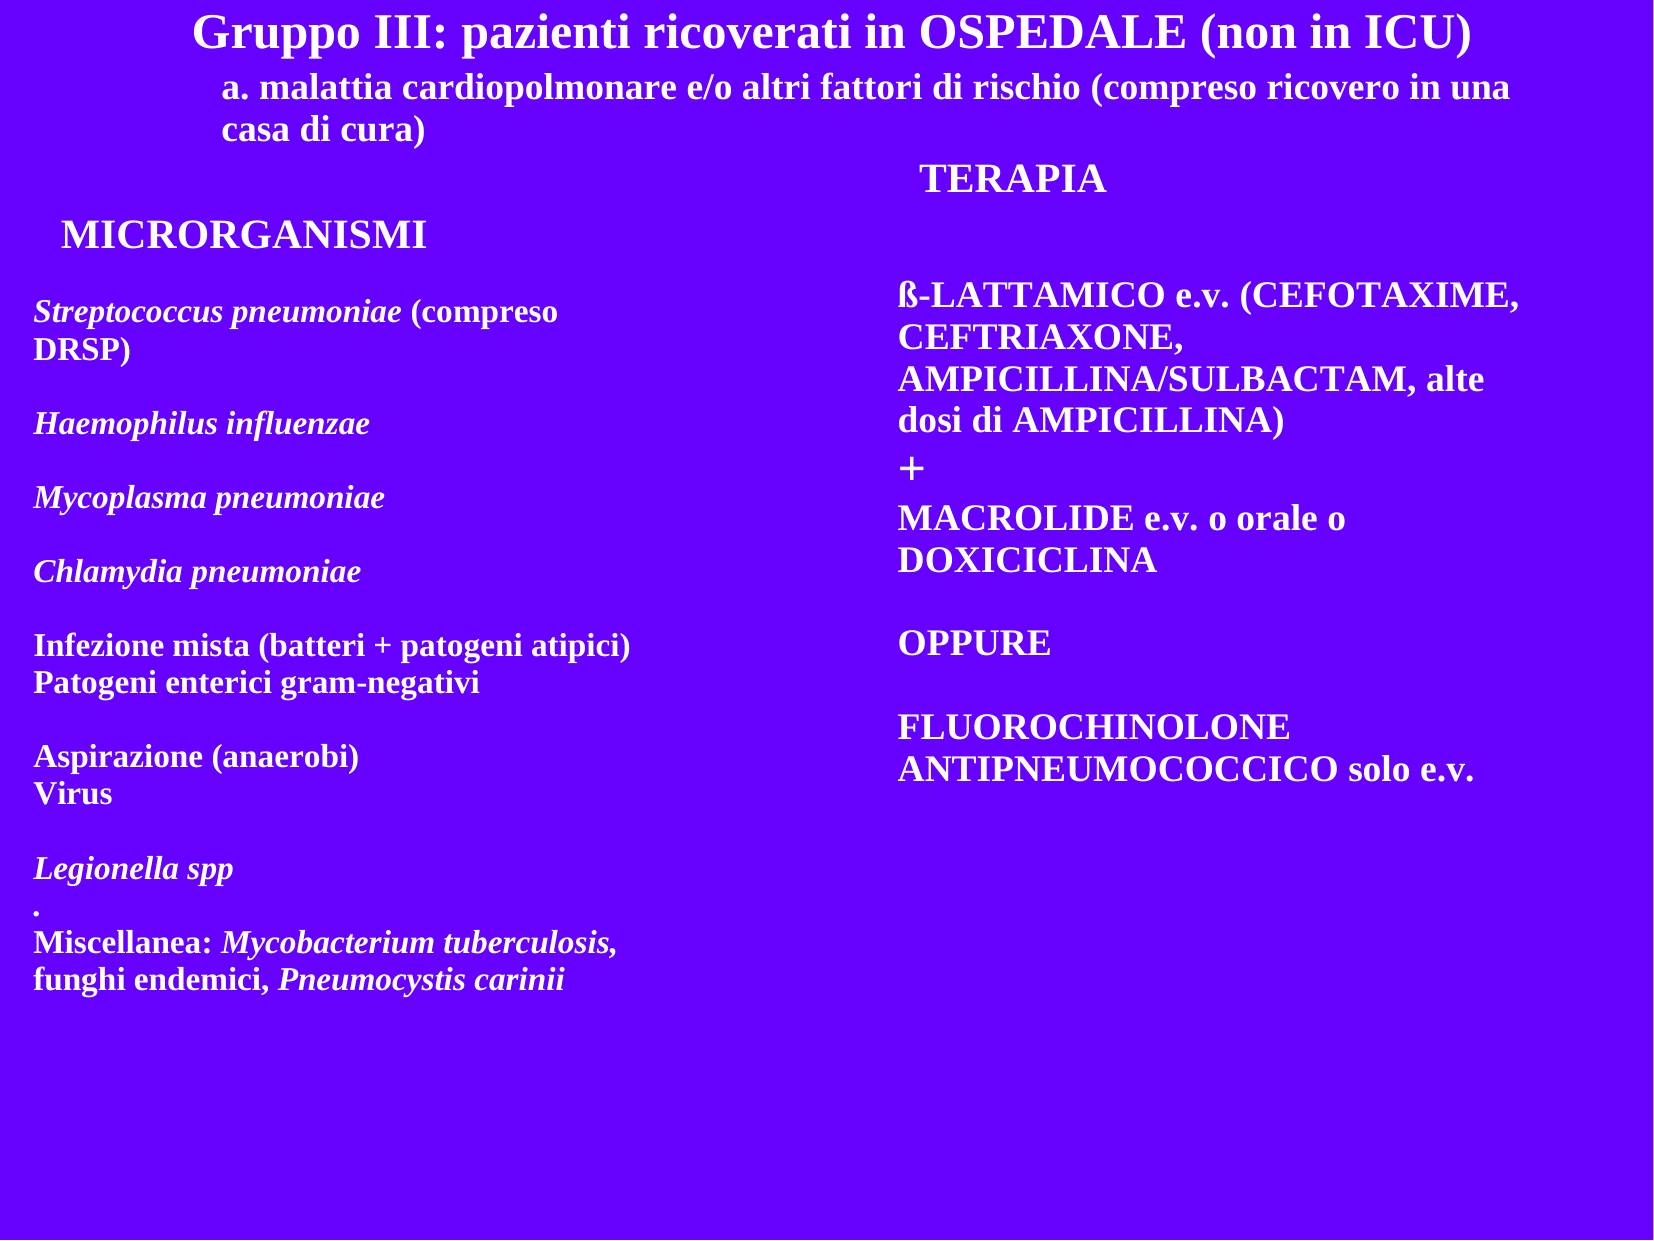

Gruppo III: pazienti ricoverati in OSPEDALE (non in ICU)
a. malattia cardiopolmonare e/o altri fattori di rischio (compreso ricovero in una
casa di cura)
TERAPIA
MICRORGANISMI
ß-LATTAMICO e.v. (CEFOTAXIME,
CEFTRIAXONE,
AMPICILLINA/SULBACTAM, alte
dosi di AMPICILLINA)
+
MACROLIDE e.v. o orale o
DOXICICLINA
OPPURE
FLUOROCHINOLONE
ANTIPNEUMOCOCCICO solo e.v.
Streptococcus pneumoniae (compreso DRSP)
Haemophilus influenzae
Mycoplasma pneumoniae
Chlamydia pneumoniae
Infezione mista (batteri + patogeni atipici)
Patogeni enterici gram-negativi
Aspirazione (anaerobi)
Virus
Legionella spp
.
Miscellanea: Mycobacterium tuberculosis,
funghi endemici, Pneumocystis carinii
#